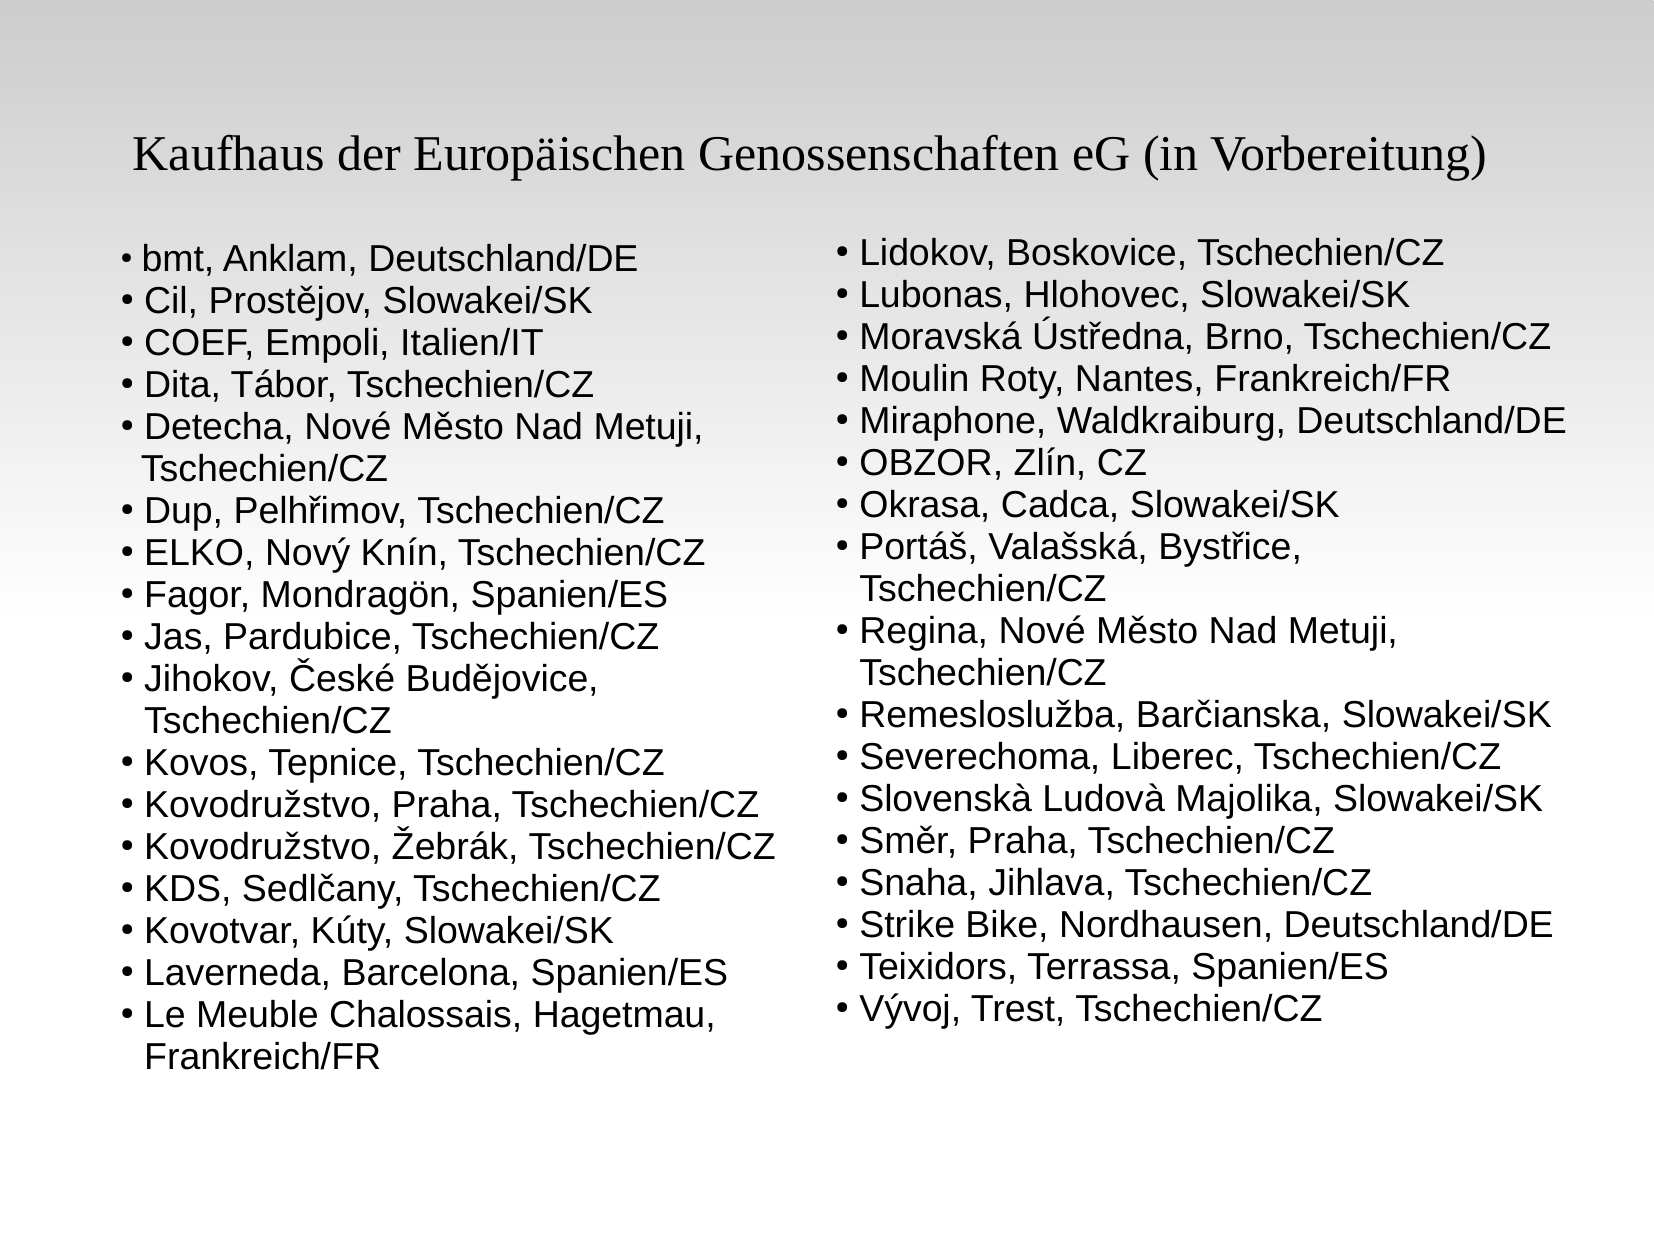

Kaufhaus der Europäischen Genossenschaften eG (in Vorbereitung)
 Lidokov, Boskovice, Tschechien/CZ
 Lubonas, Hlohovec, Slowakei/SK
 Moravská Ústředna, Brno, Tschechien/CZ
 Moulin Roty, Nantes, Frankreich/FR
 Miraphone, Waldkraiburg, Deutschland/DE
 OBZOR, Zlín, CZ
 Okrasa, Cadca, Slowakei/SK
 Portáš, Valašská, Bystřice,
 Tschechien/CZ
 Regina, Nové Město Nad Metuji,
 Tschechien/CZ
 Remesloslužba, Barčianska, Slowakei/SK
 Severechoma, Liberec, Tschechien/CZ
 Slovenskà Ludovà Majolika, Slowakei/SK
 Směr, Praha, Tschechien/CZ
 Snaha, Jihlava, Tschechien/CZ
 Strike Bike, Nordhausen, Deutschland/DE
 Teixidors, Terrassa, Spanien/ES
 Vývoj, Trest, Tschechien/CZ
 bmt, Anklam, Deutschland/DE
 Cil, Prostějov, Slowakei/SK
 COEF, Empoli, Italien/IT
 Dita, Tábor, Tschechien/CZ
 Detecha, Nové Město Nad Metuji, Tschechien/CZ
 Dup, Pelhřimov, Tschechien/CZ
 ELKO, Nový Knín, Tschechien/CZ
 Fagor, Mondragön, Spanien/ES
 Jas, Pardubice, Tschechien/CZ
 Jihokov, České Budějovice,
 Tschechien/CZ
 Kovos, Tepnice, Tschechien/CZ
 Kovodružstvo, Praha, Tschechien/CZ
 Kovodružstvo, Žebrák, Tschechien/CZ
 KDS, Sedlčany, Tschechien/CZ
 Kovotvar, Kúty, Slowakei/SK
 Laverneda, Barcelona, Spanien/ES
 Le Meuble Chalossais, Hagetmau,
 Frankreich/FR